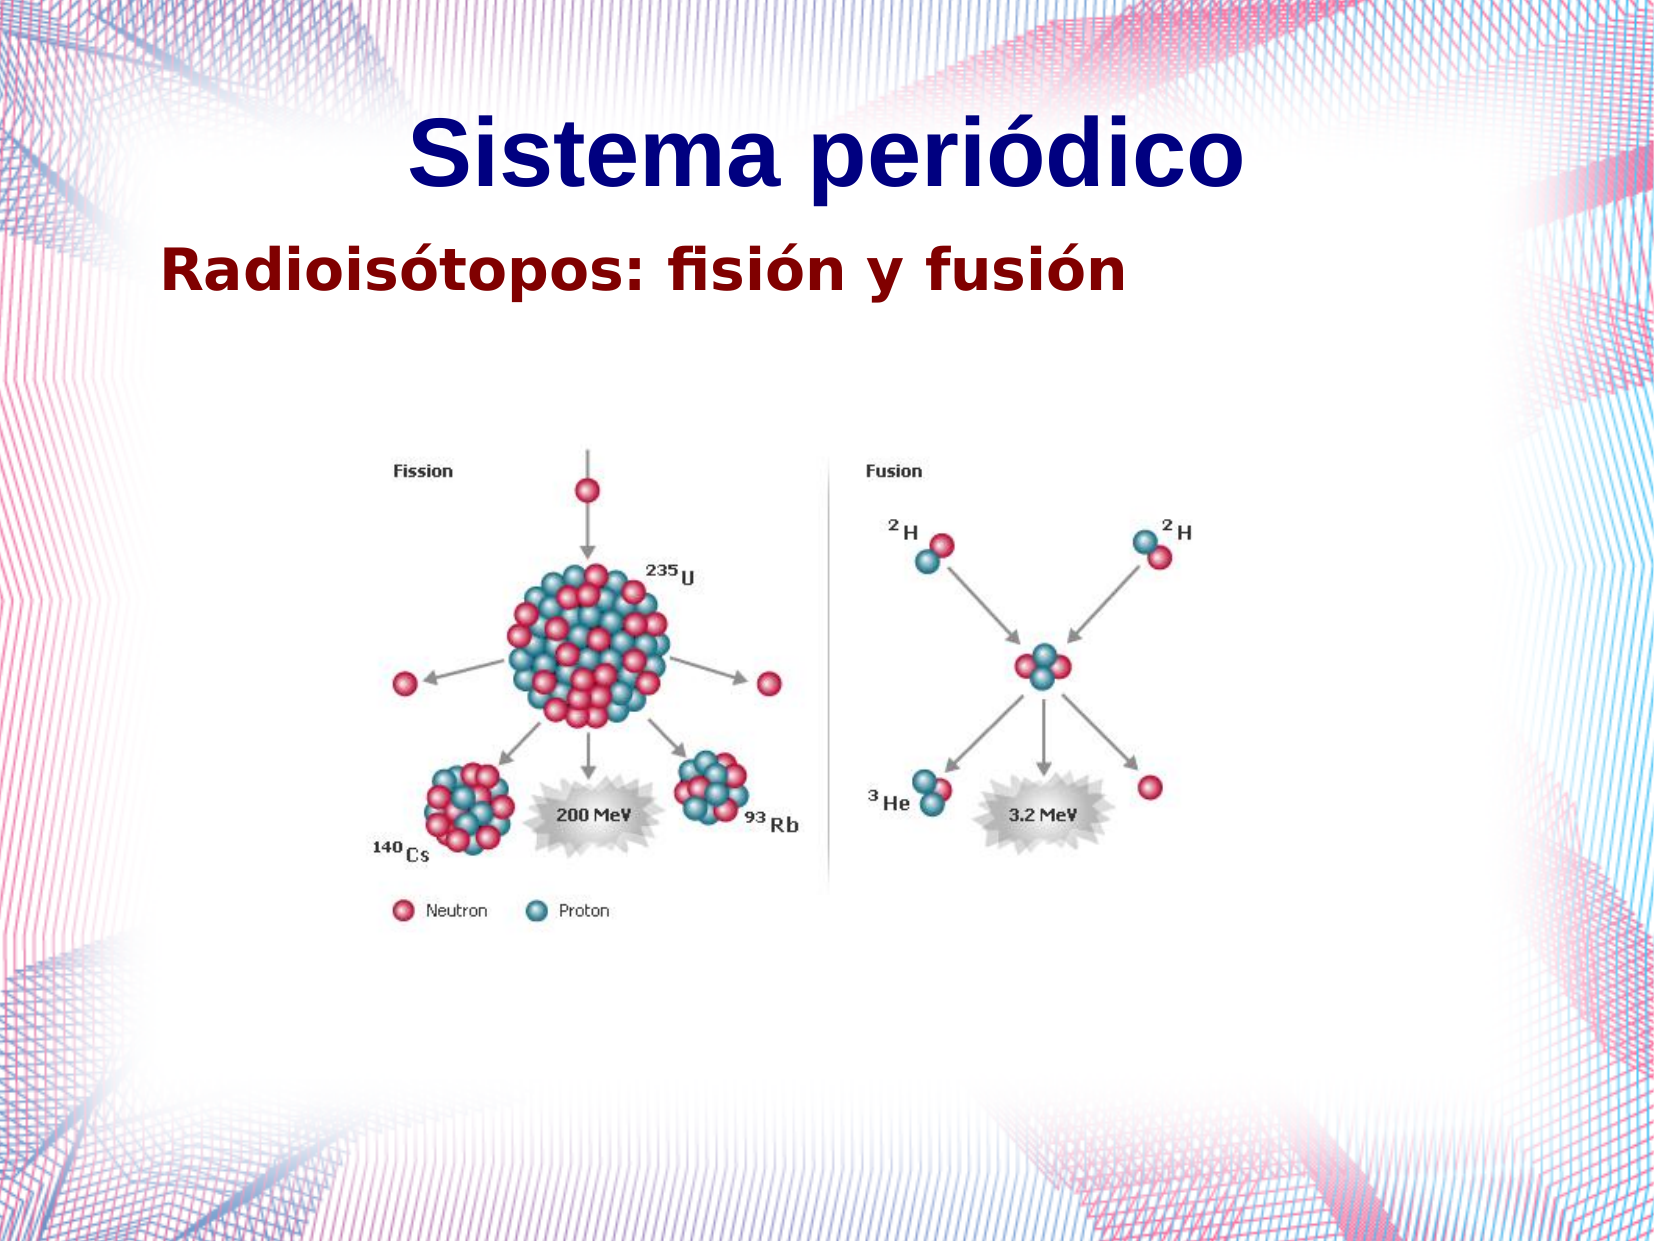

# Sistema periódico
Radioisótopos: fisión y fusión